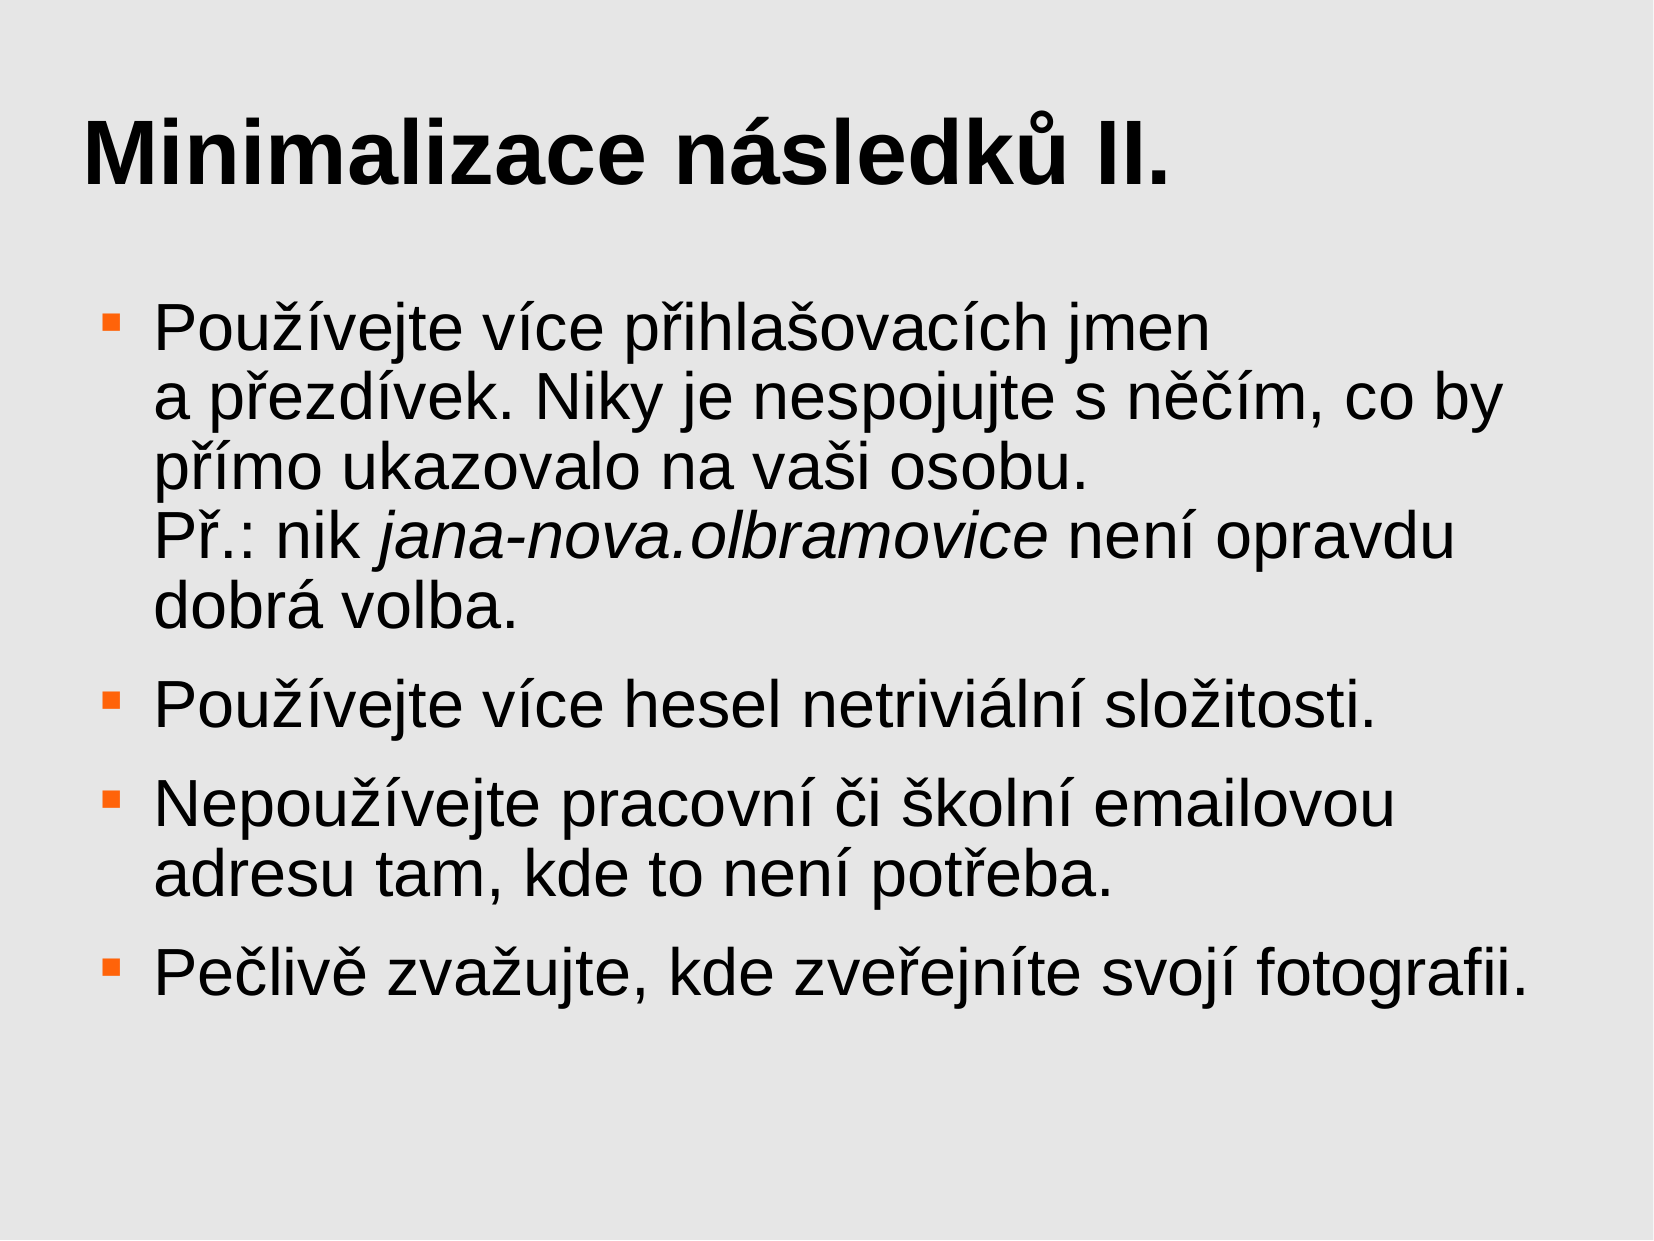

# Minimalizace následků II.
Používejte více přihlašovacích jmen
a přezdívek. Niky je nespojujte s něčím, co by přímo ukazovalo na vaši osobu.
Př.: nik jana-nova.olbramovice není opravdu dobrá volba.
Používejte více hesel netriviální složitosti.
Nepoužívejte pracovní či školní emailovou adresu tam, kde to není potřeba.
Pečlivě zvažujte, kde zveřejníte svojí fotografii.